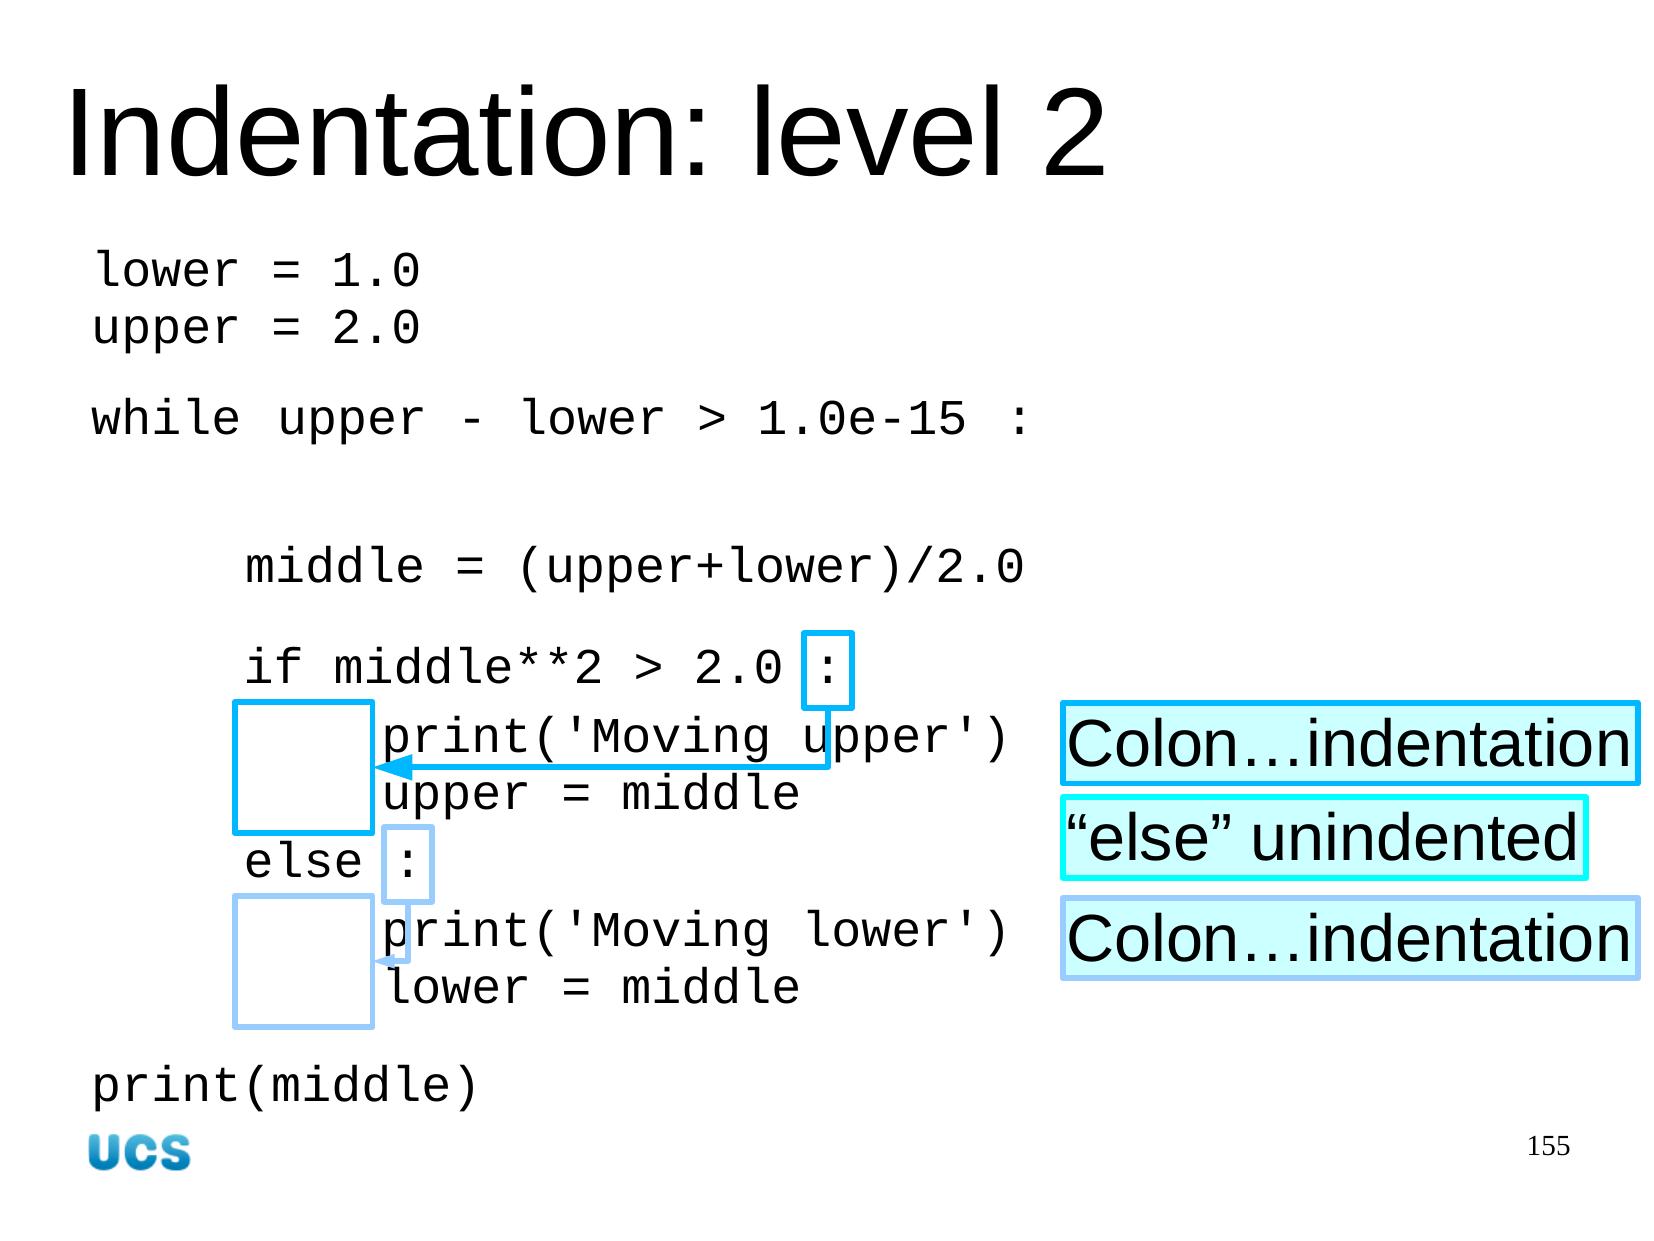

Indentation: level 2
lower = 1.0
upper = 2.0
while
upper - lower > 1.0e-15
:
middle = (upper+lower)/2.0
if middle**2 > 2.0
:
print('Moving upper')
upper = middle
Colon…indentation
“else” unindented
else
:
print('Moving lower')
lower = middle
Colon…indentation
print(middle)
155